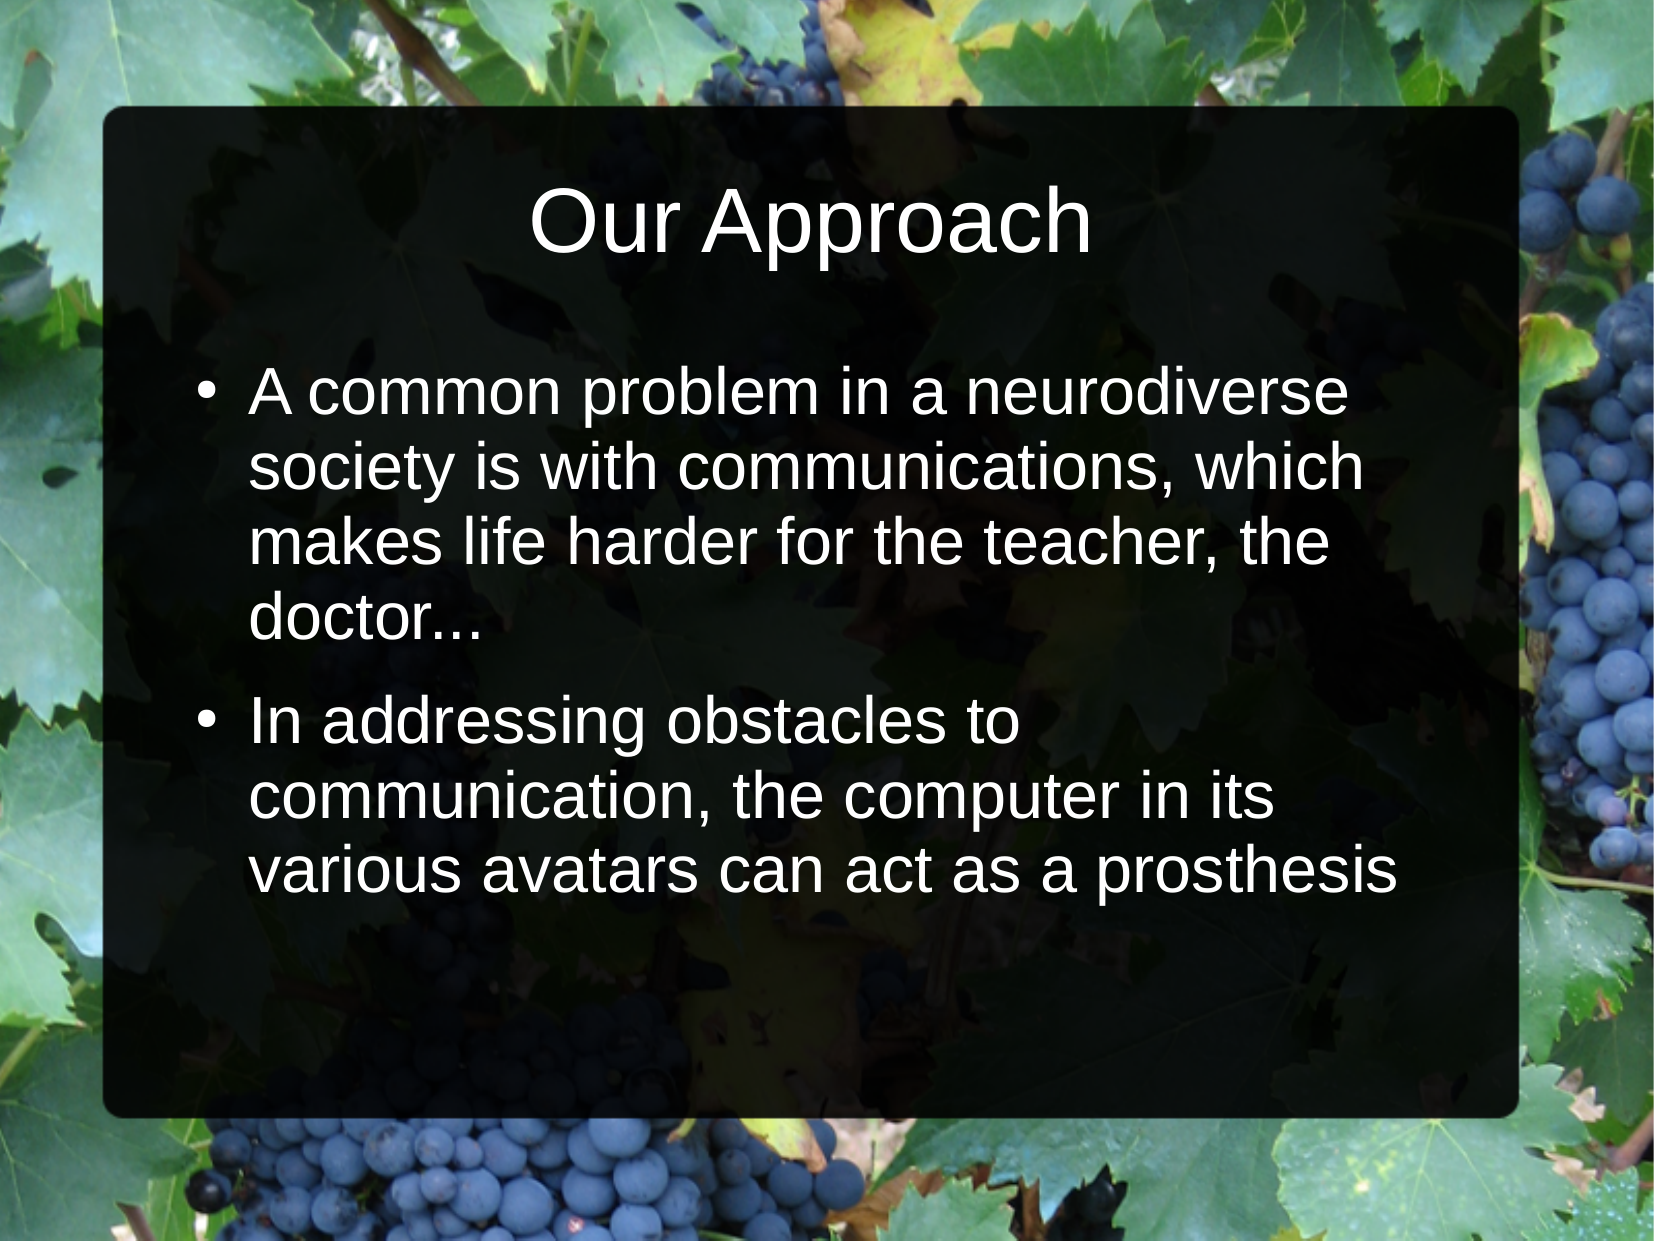

# Our Approach
A common problem in a neurodiverse society is with communications, which makes life harder for the teacher, the doctor...
In addressing obstacles to communication, the computer in its various avatars can act as a prosthesis